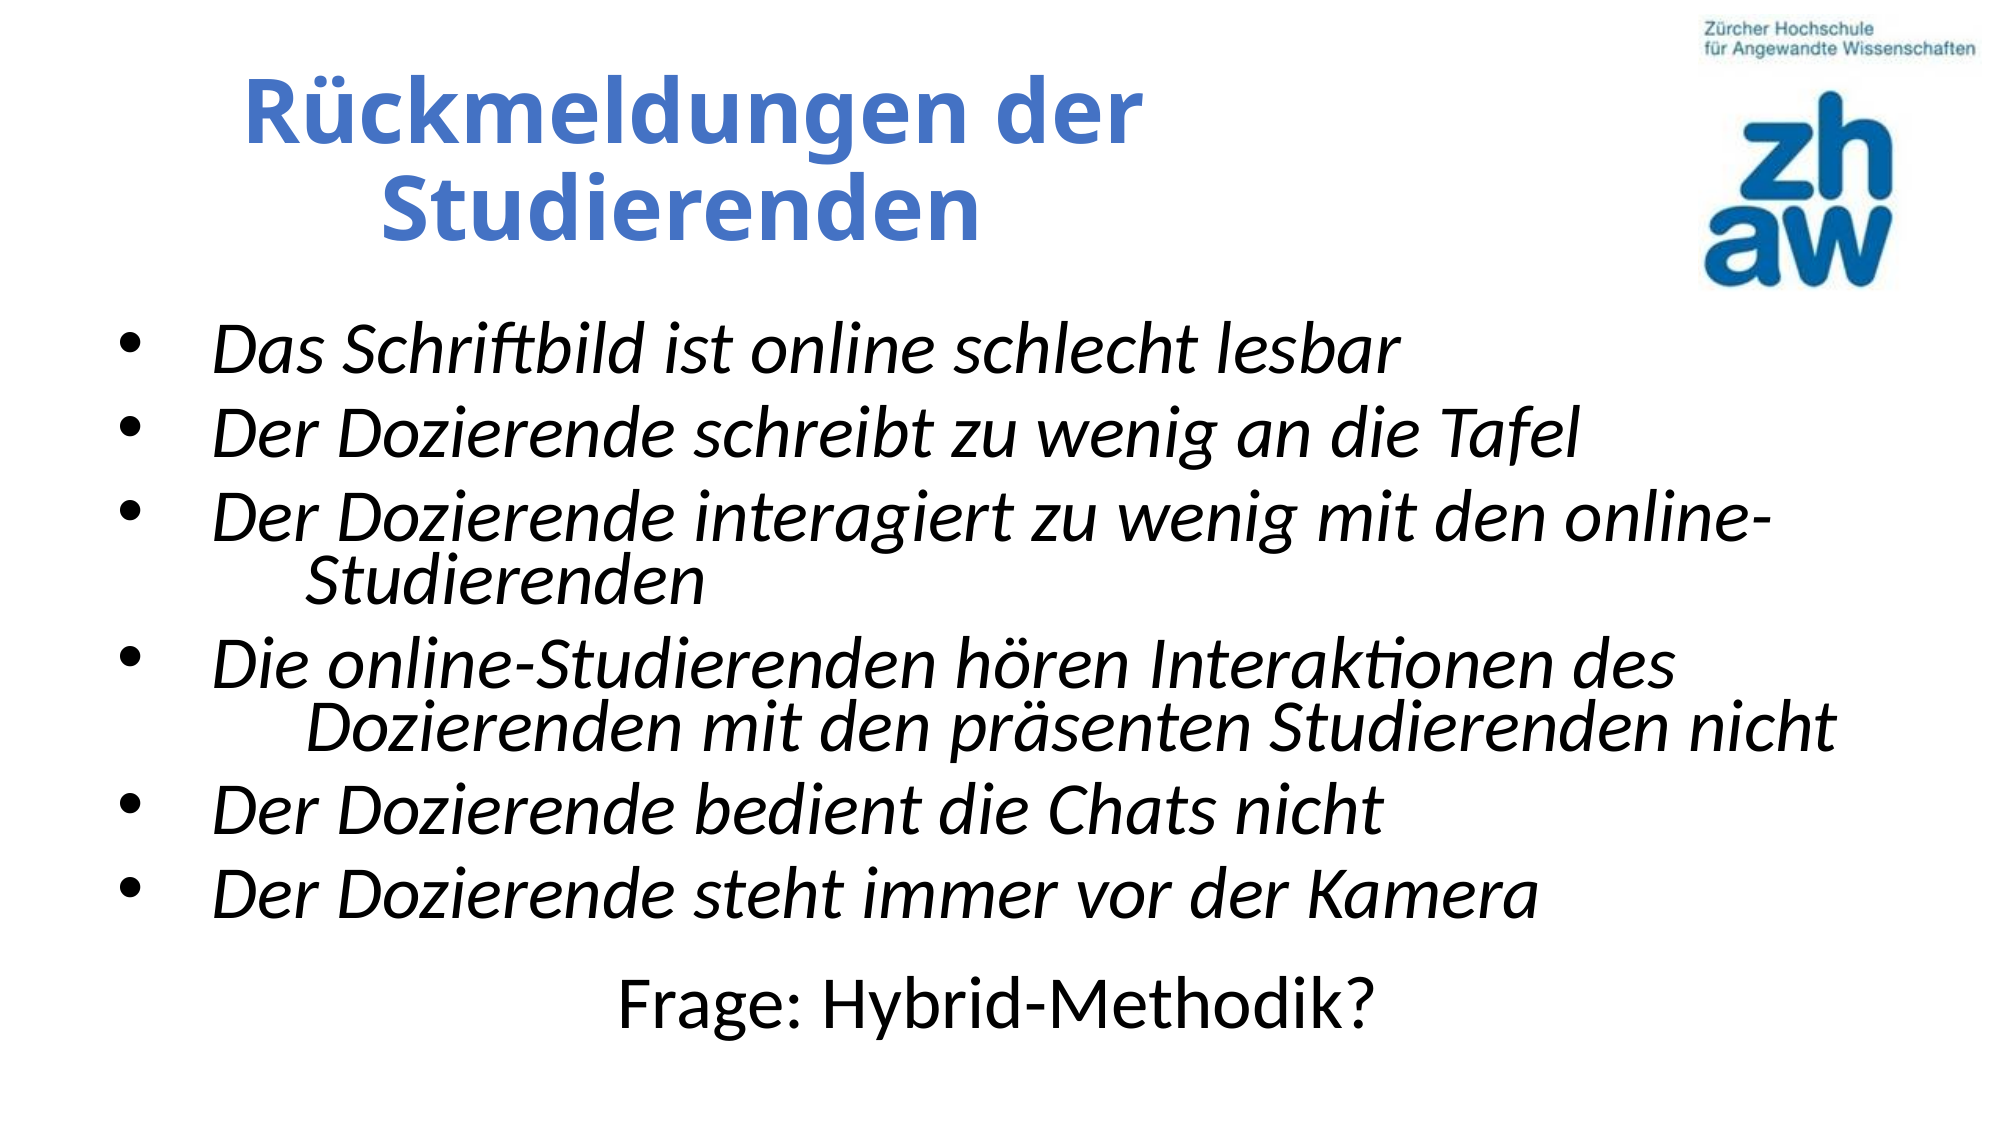

# Rückmeldungen der Studierenden
Das Schriftbild ist online schlecht lesbar
Der Dozierende schreibt zu wenig an die Tafel
Der Dozierende interagiert zu wenig mit den online-Studierenden
Die online-Studierenden hören Interaktionen des Dozierenden mit den präsenten Studierenden nicht
Der Dozierende bedient die Chats nicht
Der Dozierende steht immer vor der Kamera
Frage: Hybrid-Methodik?